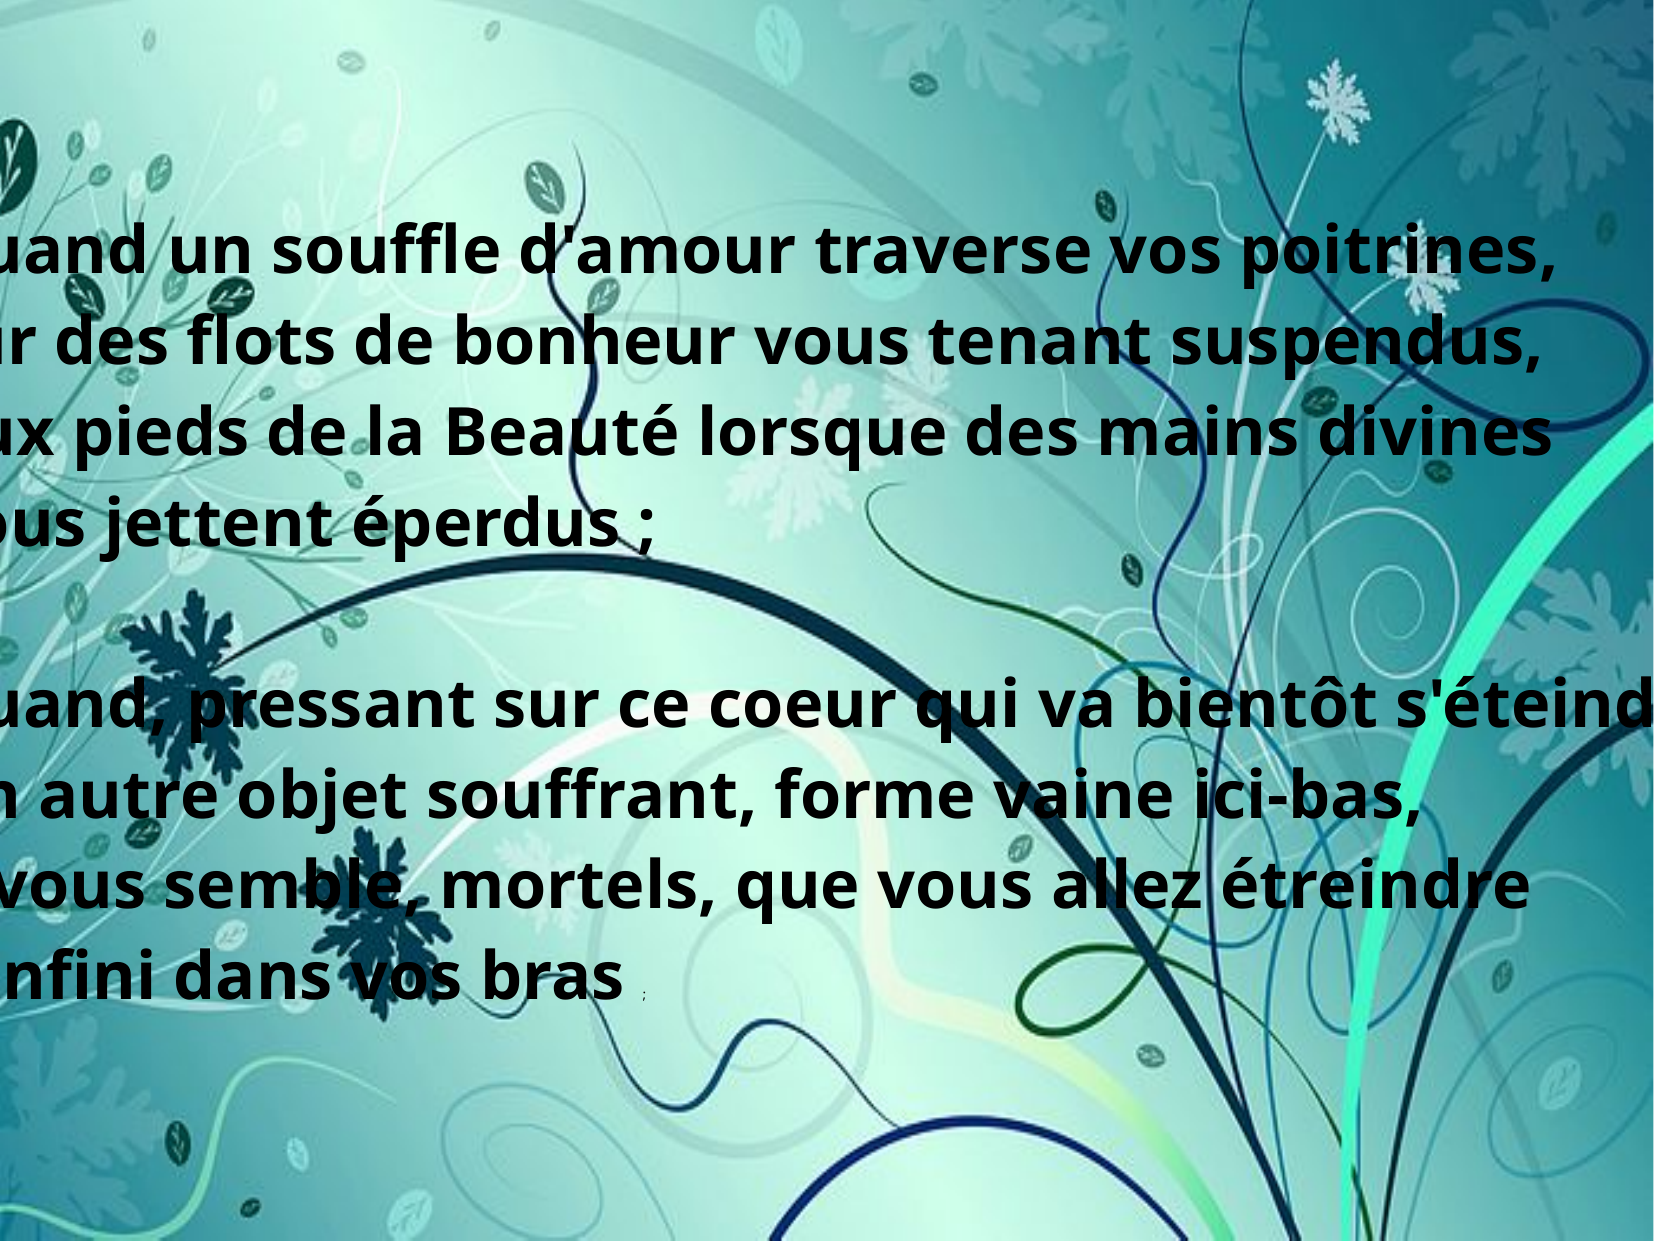

Quand un souffle d'amour traverse vos poitrines,
Sur des flots de bonheur vous tenant suspendus,
Aux pieds de la Beauté lorsque des mains divines
Vous jettent éperdus ;
Quand, pressant sur ce coeur qui va bientôt s'éteindre
Un autre objet souffrant, forme vaine ici-bas,
Il vous semble, mortels, que vous allez étreindre
L'Infini dans vos bras ;
#